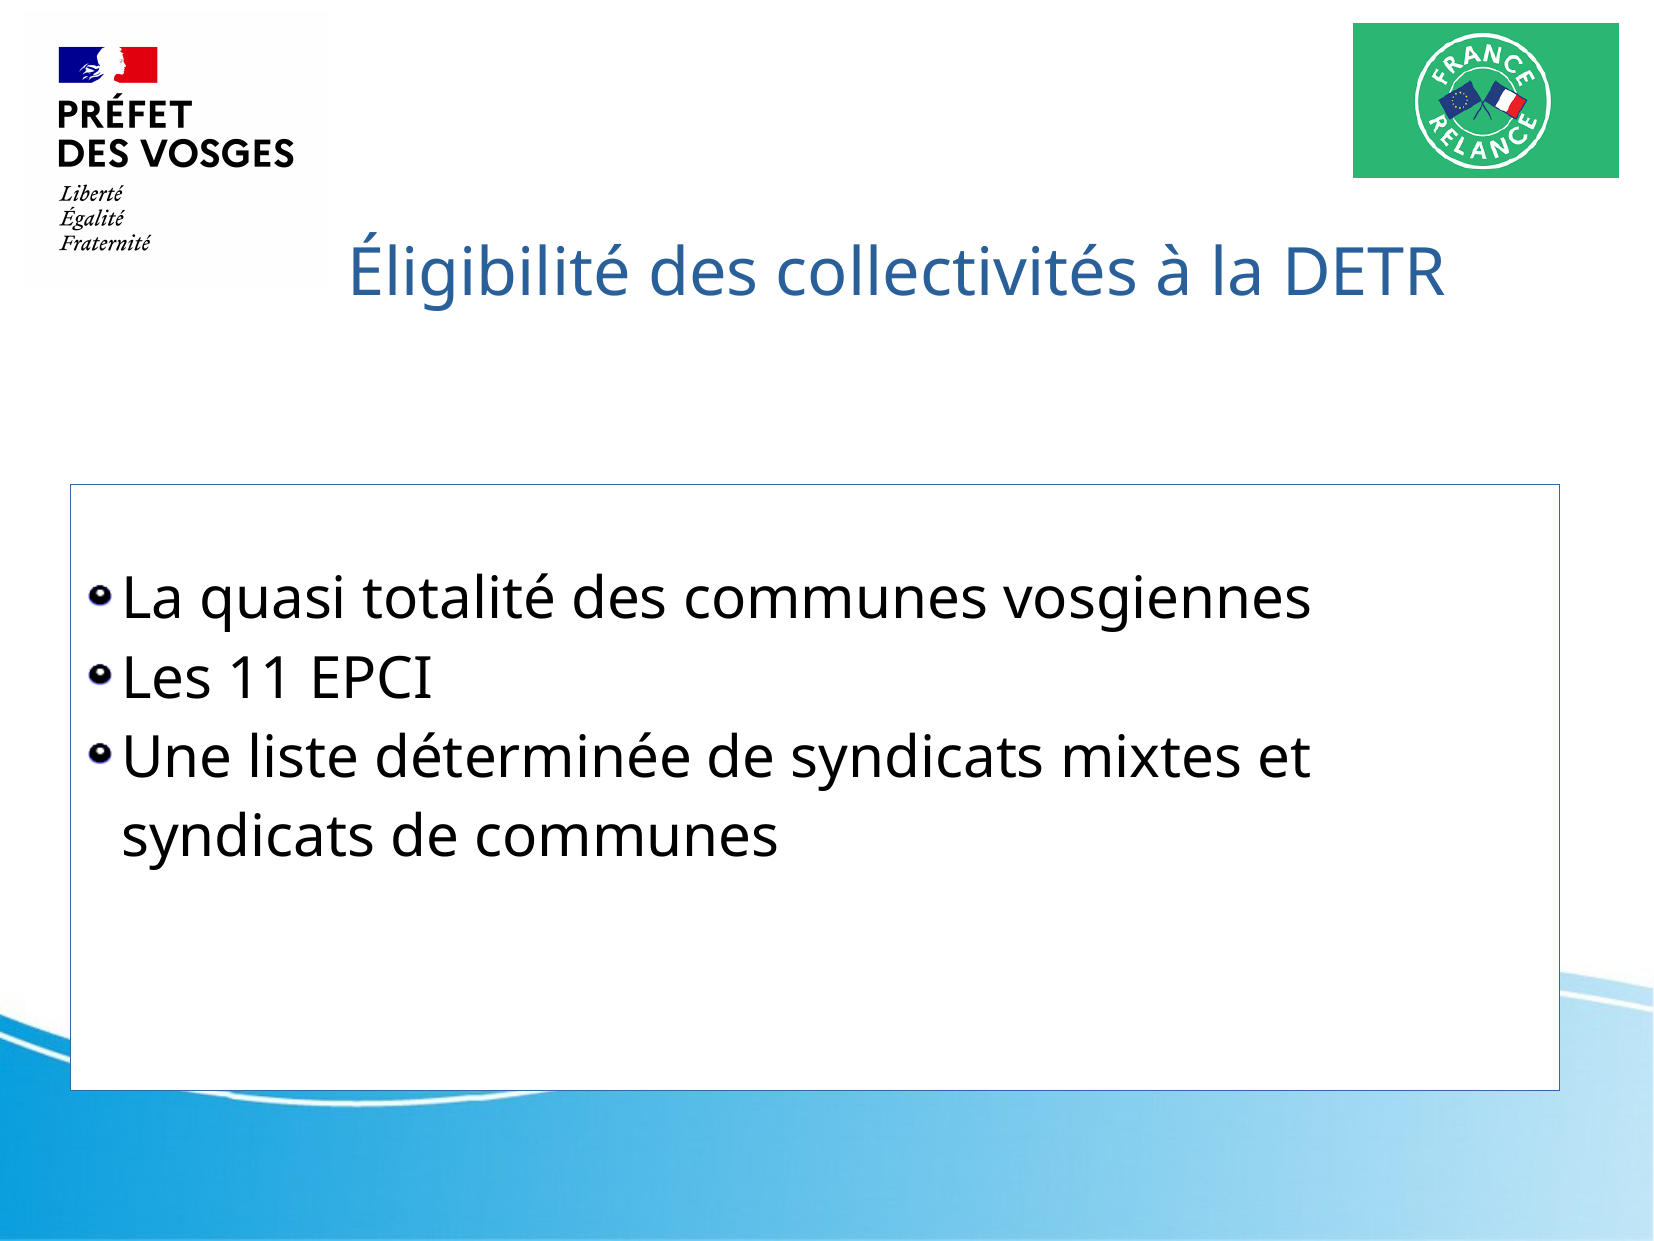

# Éligibilité des collectivités à la DETR
La quasi totalité des communes vosgiennes
Les 11 EPCI
Une liste déterminée de syndicats mixtes et syndicats de communes